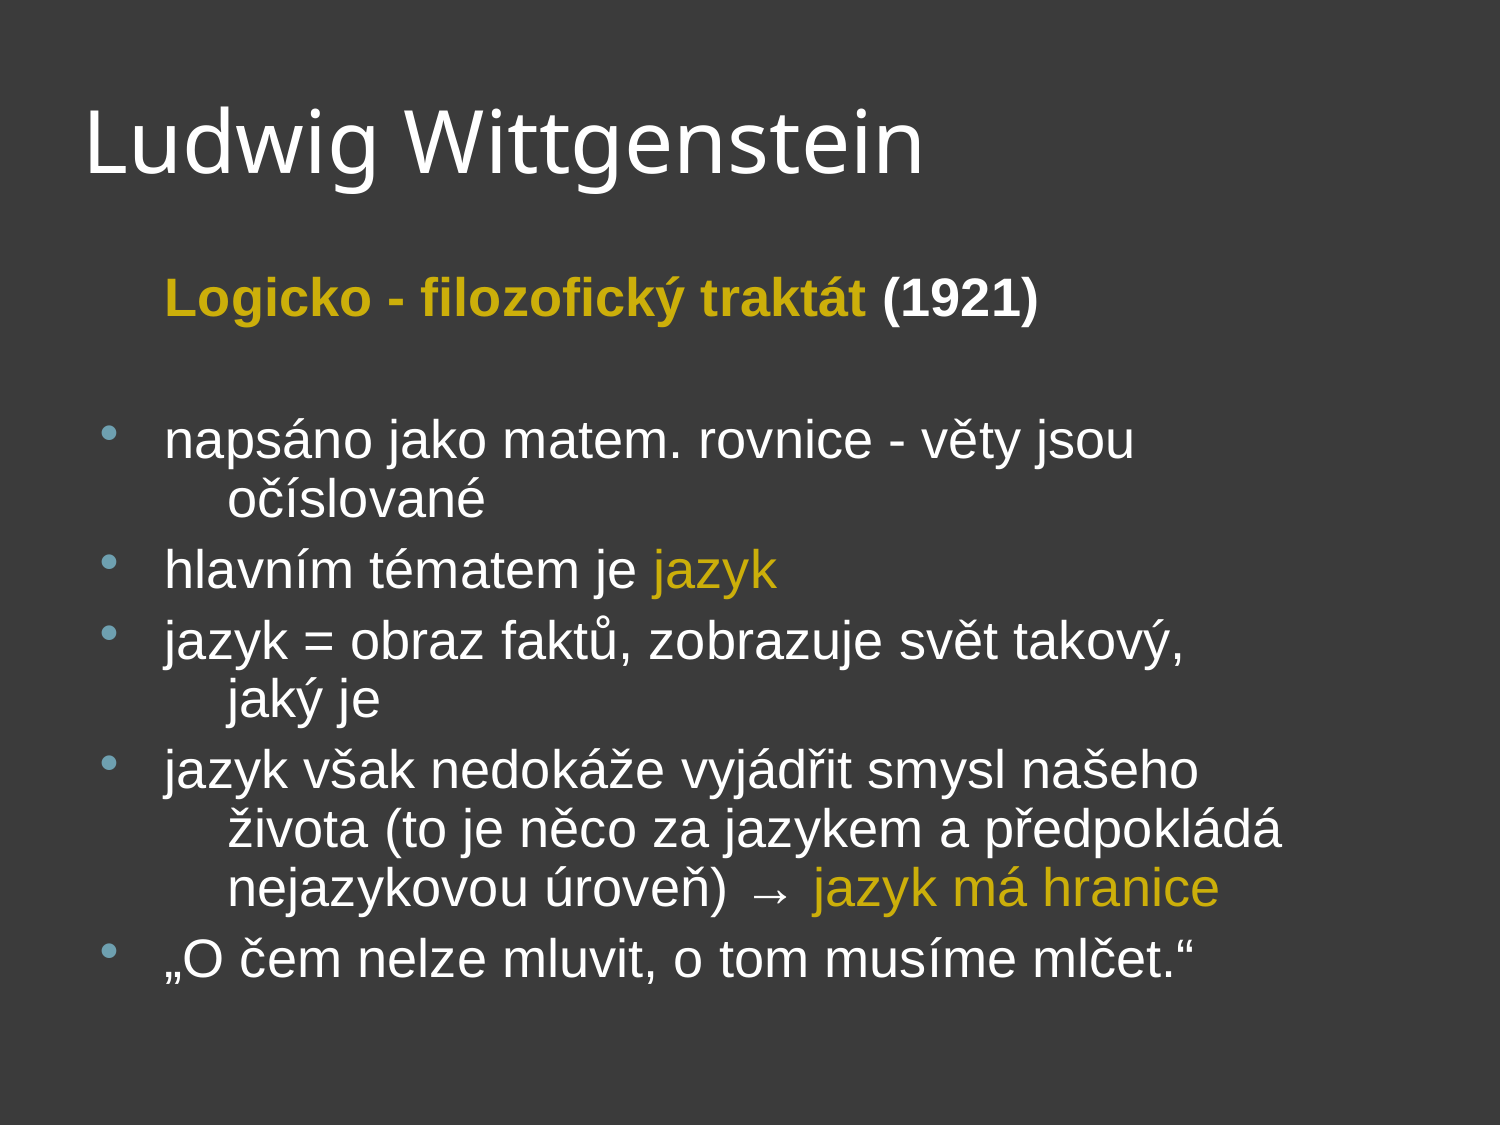

# Ludwig Wittgenstein
Logicko - filozofický traktát (1921)
napsáno jako matem. rovnice - věty jsou očíslované
hlavním tématem je jazyk
jazyk = obraz faktů, zobrazuje svět takový, jaký je
jazyk však nedokáže vyjádřit smysl našeho života (to je něco za jazykem a předpokládá nejazykovou úroveň) → jazyk má hranice
„O čem nelze mluvit, o tom musíme mlčet.“